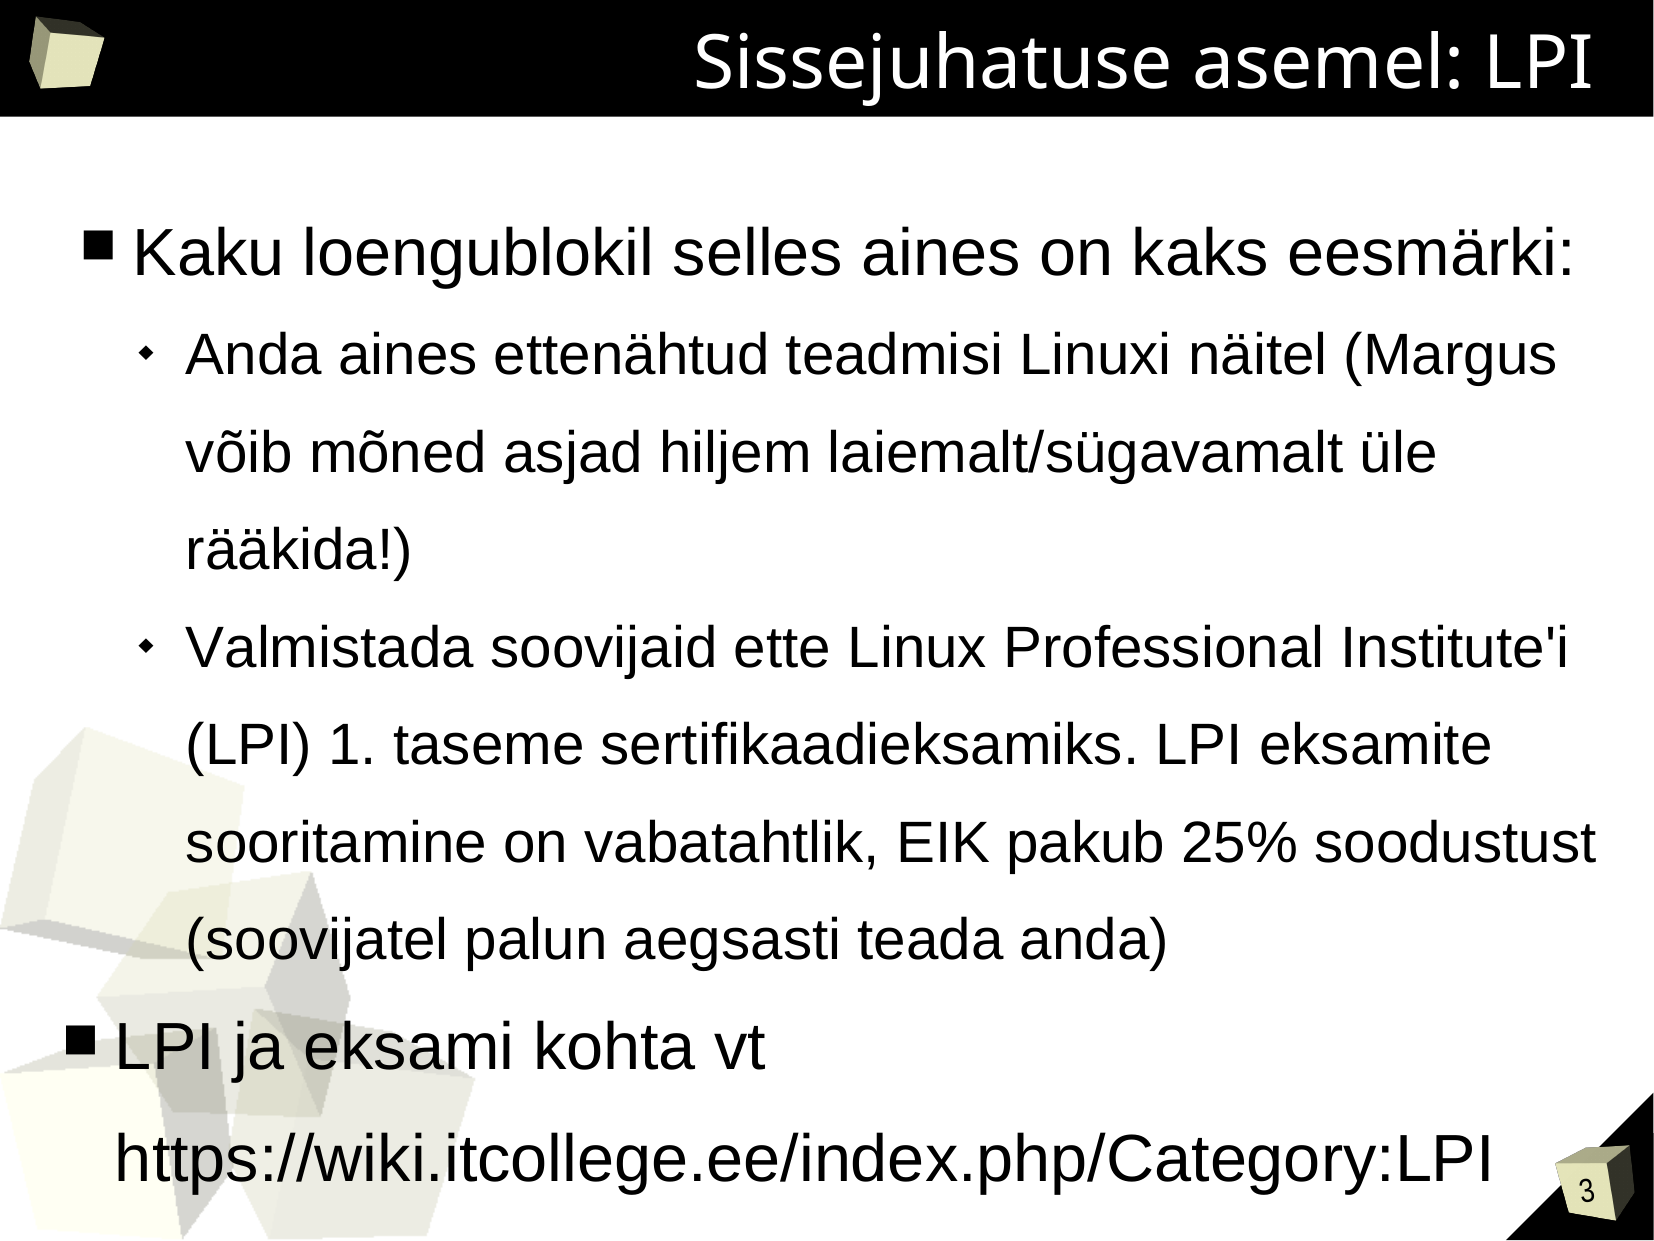

# Sissejuhatuse asemel: LPI
Kaku loengublokil selles aines on kaks eesmärki:
Anda aines ettenähtud teadmisi Linuxi näitel (Margus võib mõned asjad hiljem laiemalt/sügavamalt üle rääkida!)
Valmistada soovijaid ette Linux Professional Institute'i (LPI) 1. taseme sertifikaadieksamiks. LPI eksamite sooritamine on vabatahtlik, EIK pakub 25% soodustust (soovijatel palun aegsasti teada anda)
LPI ja eksami kohta vt https://wiki.itcollege.ee/index.php/Category:LPI